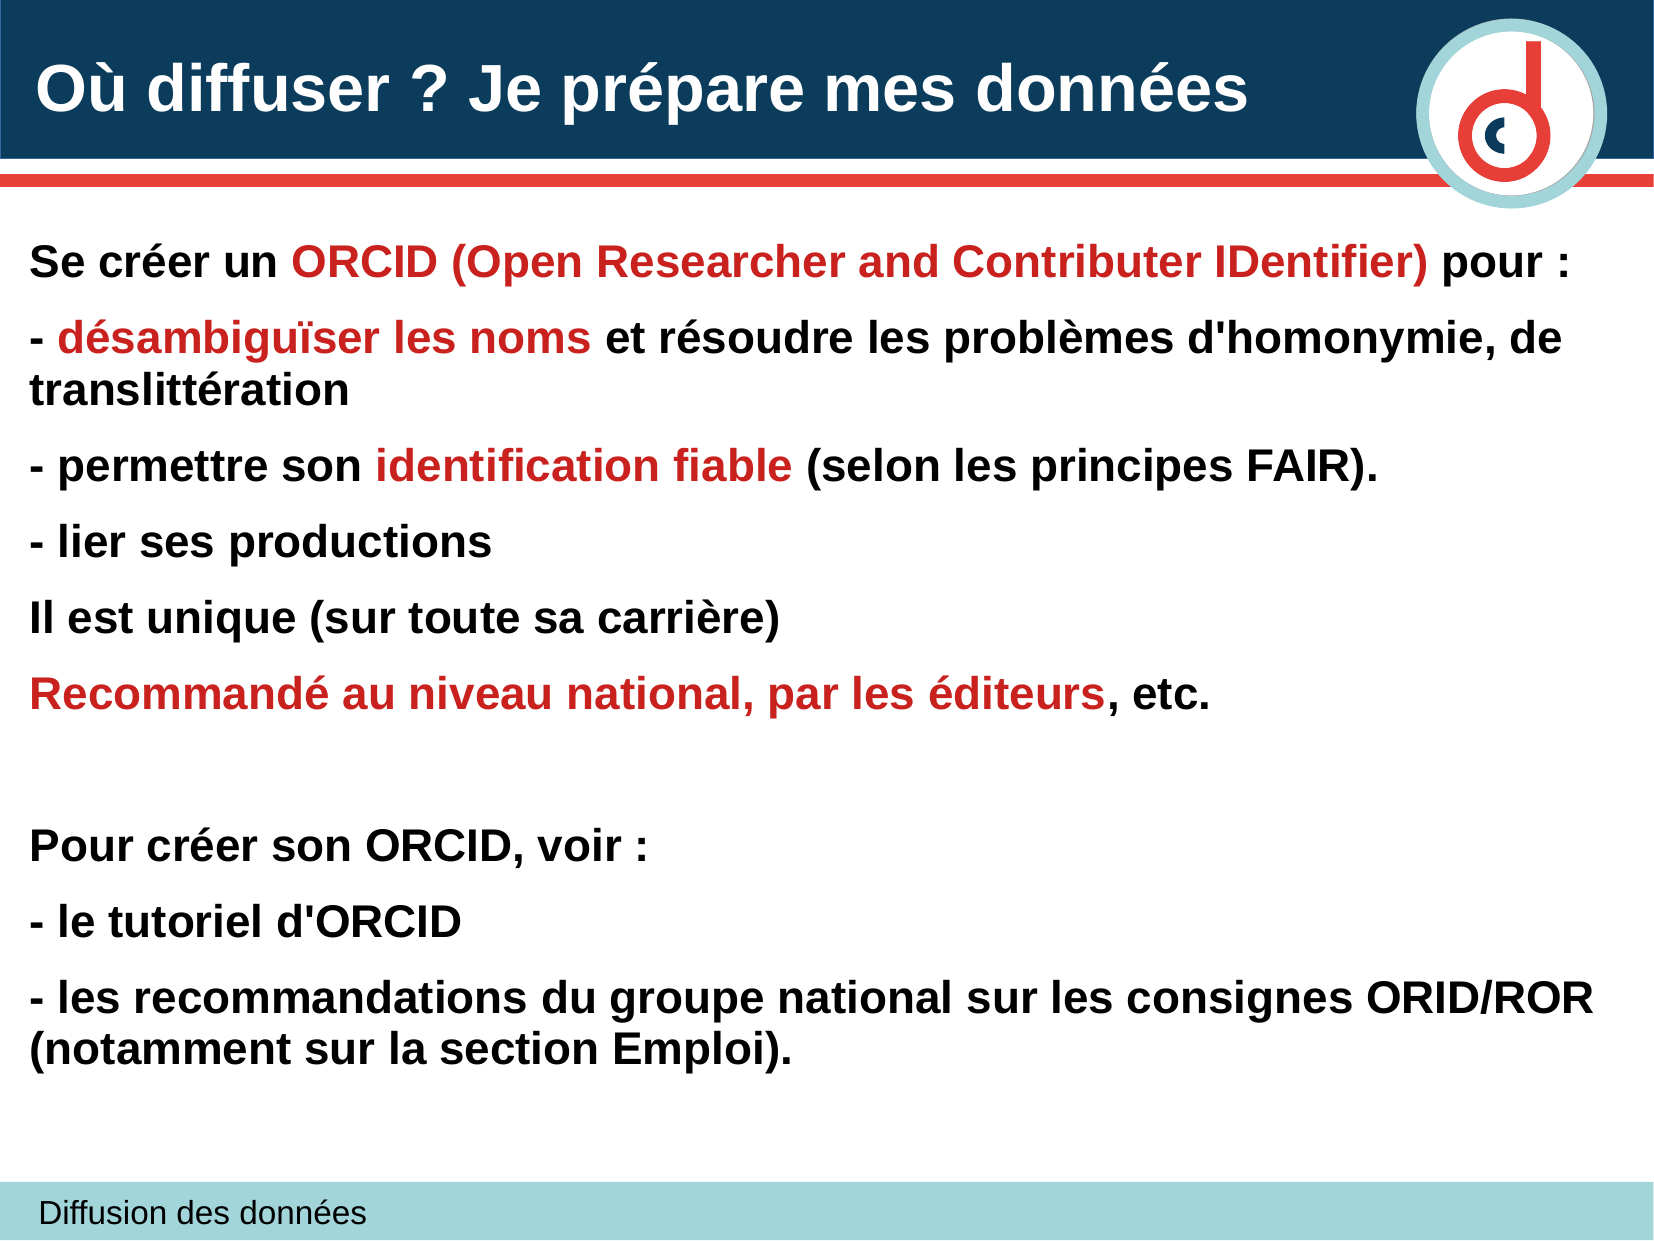

# Où diffuser ? Je prépare mes données
Se créer un ORCID (Open Researcher and Contributer IDentifier) pour :
- désambiguïser les noms et résoudre les problèmes d'homonymie, de translittération
- permettre son identification fiable (selon les principes FAIR).
- lier ses productions
Il est unique (sur toute sa carrière)
Recommandé au niveau national, par les éditeurs, etc.
Pour créer son ORCID, voir :
- le tutoriel d'ORCID
- les recommandations du groupe national sur les consignes ORID/ROR (notamment sur la section Emploi).
Diffusion des données